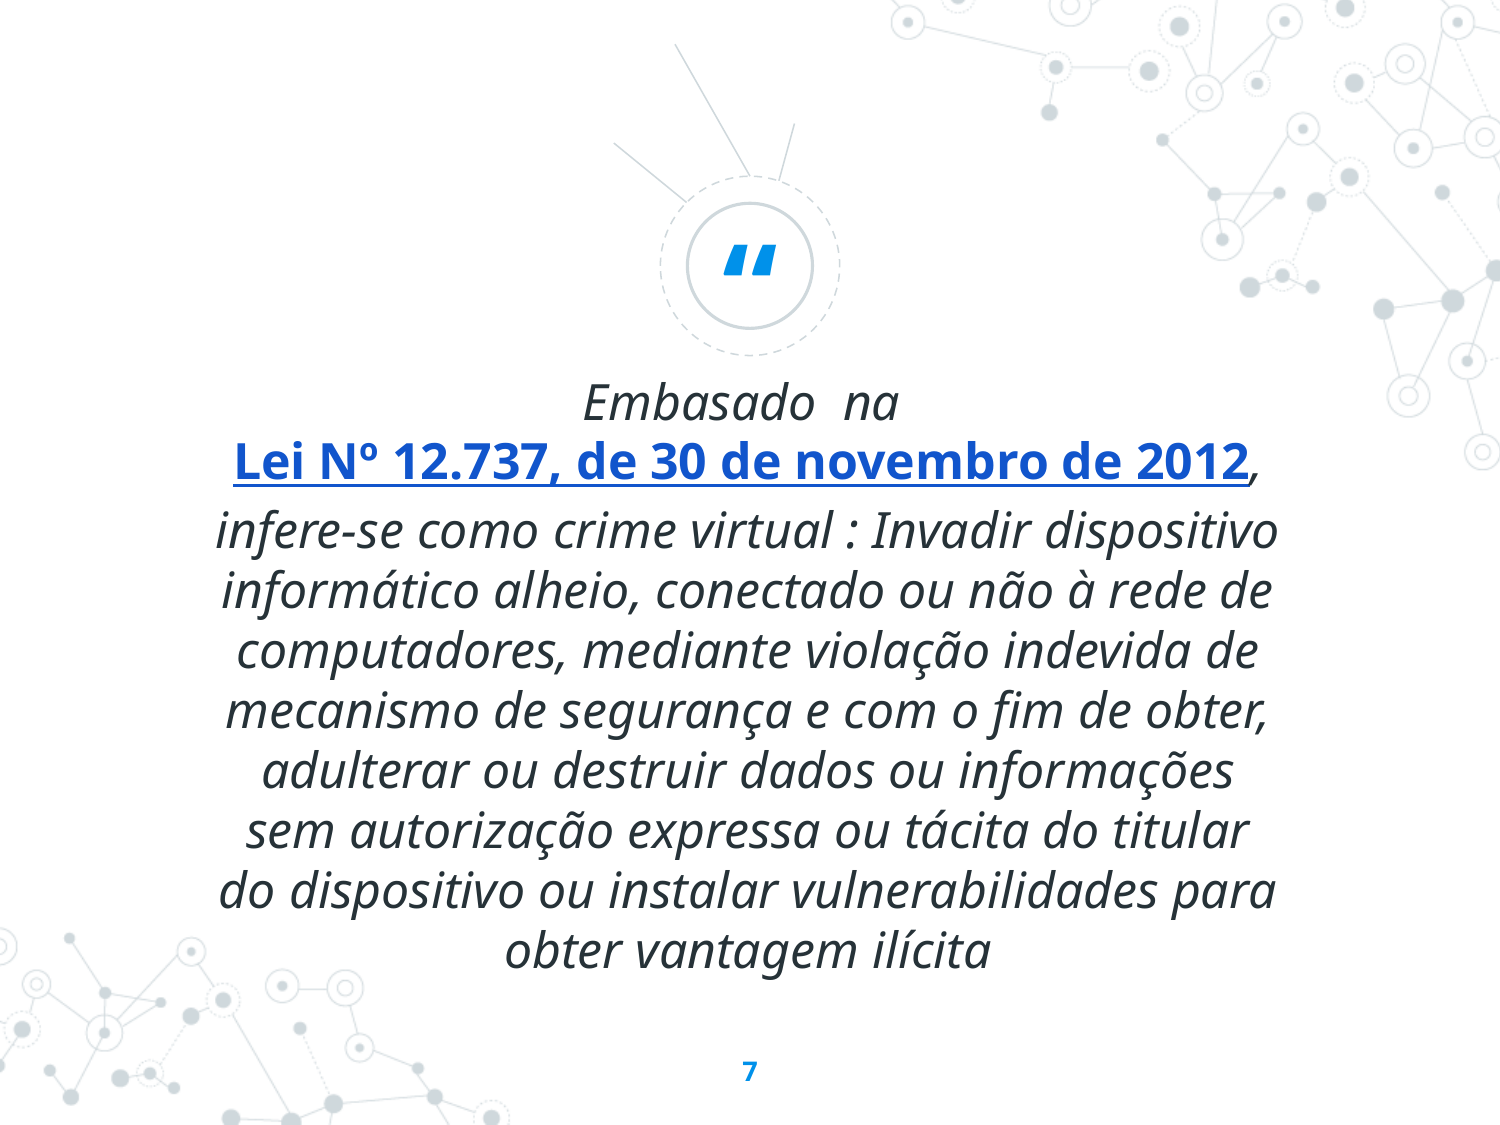

# Embasado na Lei Nº 12.737, de 30 de novembro de 2012, infere-se como crime virtual : Invadir dispositivo informático alheio, conectado ou não à rede de computadores, mediante violação indevida de mecanismo de segurança e com o fim de obter, adulterar ou destruir dados ou informações sem autorização expressa ou tácita do titular do dispositivo ou instalar vulnerabilidades para obter vantagem ilícita